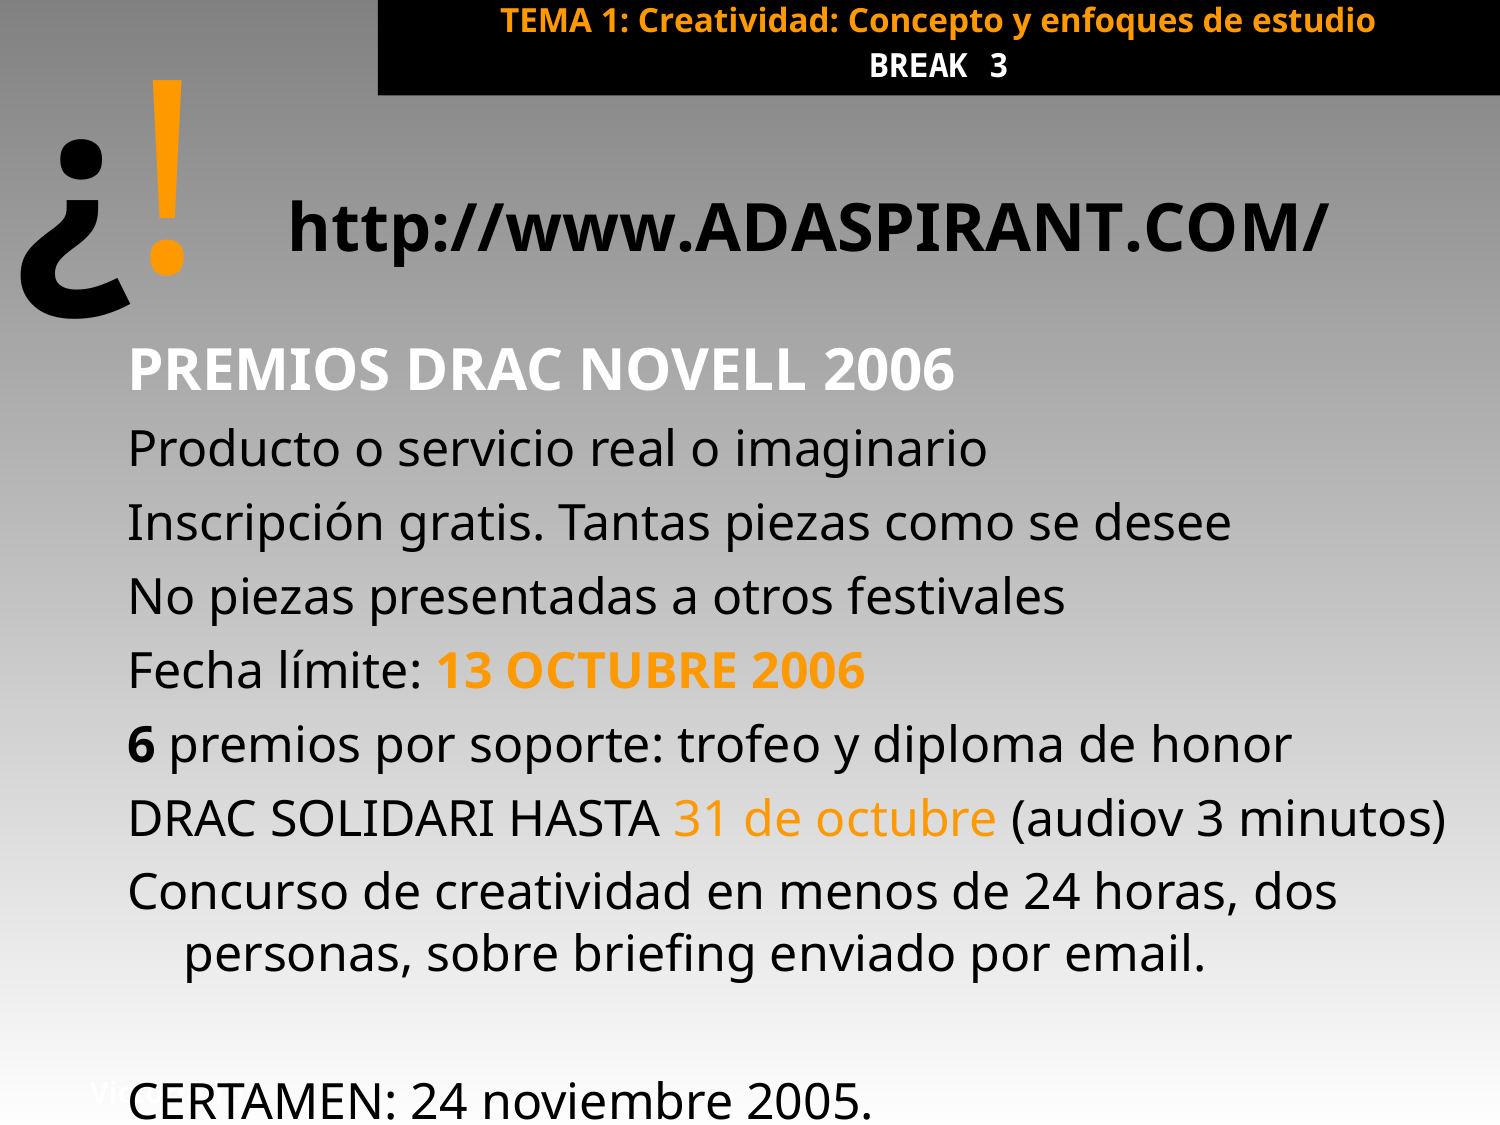

TEMA 1: Creatividad: Concepto y enfoques de estudio
BREAK 3
http://www.ADASPIRANT.COM/
# PREMIOS DRAC NOVELL 2006
Producto o servicio real o imaginario
Inscripción gratis. Tantas piezas como se desee
No piezas presentadas a otros festivales
Fecha límite: 13 OCTUBRE 2006
6 premios por soporte: trofeo y diploma de honor
DRAC SOLIDARI HASTA 31 de octubre (audiov 3 minutos)
Concurso de creatividad en menos de 24 horas, dos personas, sobre briefing enviado por email.
CERTAMEN: 24 noviembre 2005.